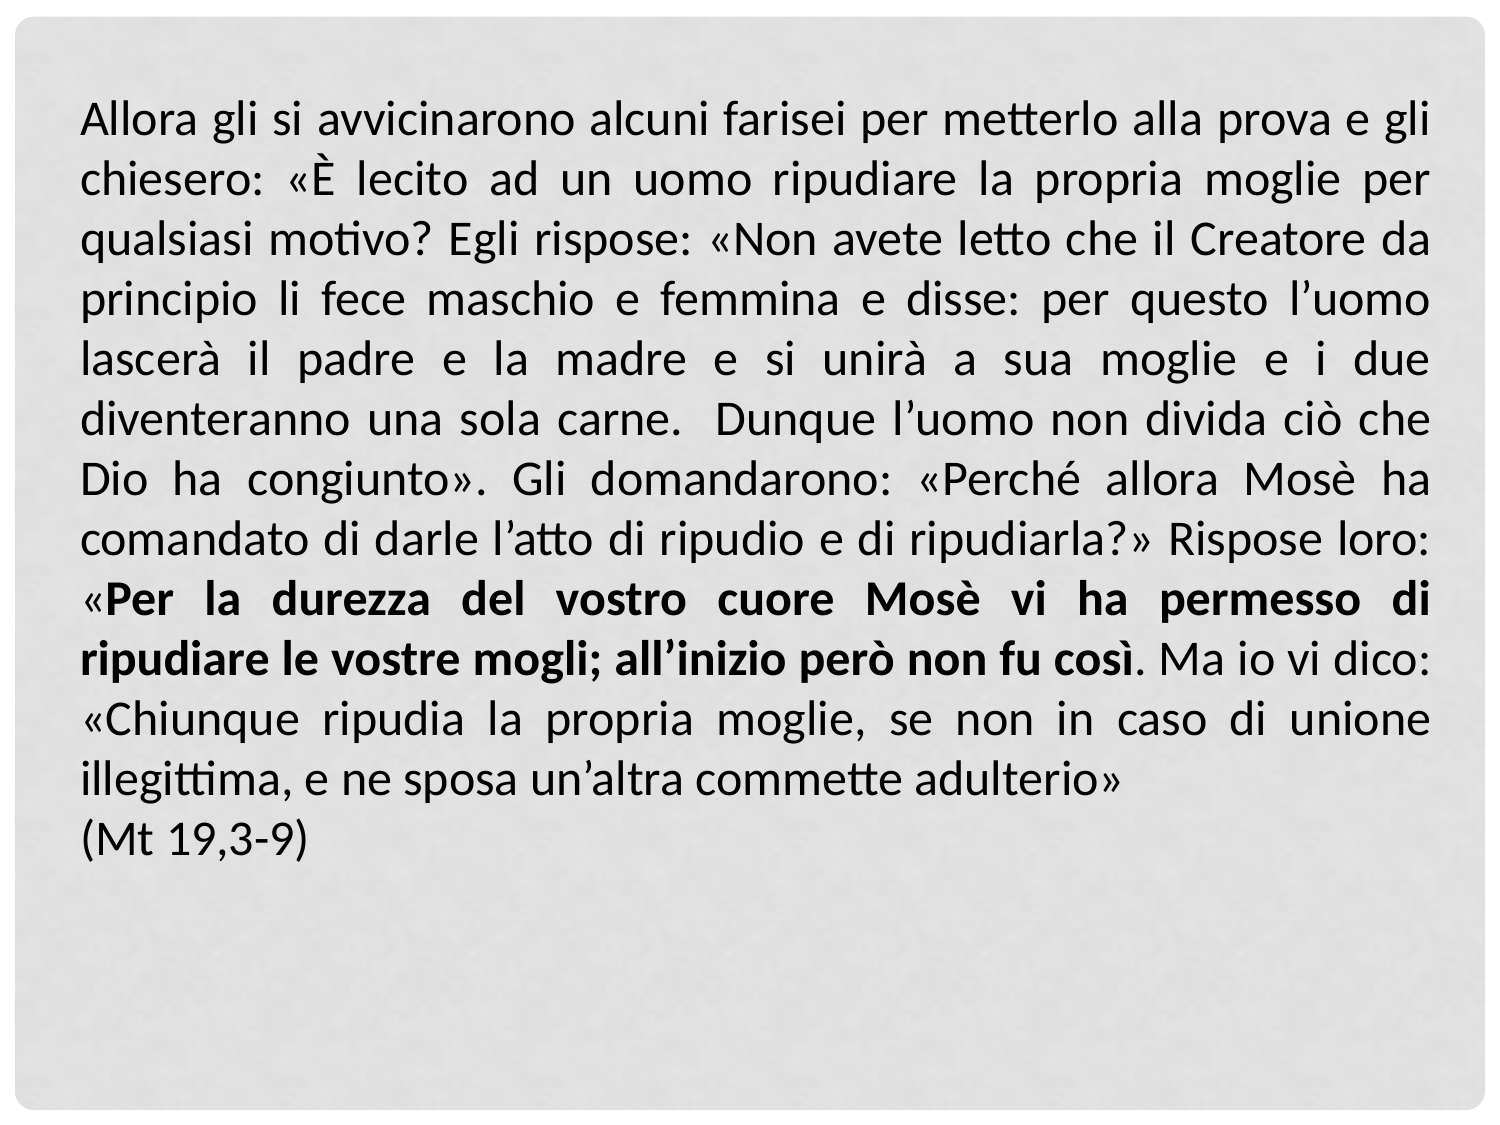

Allora gli si avvicinarono alcuni farisei per metterlo alla prova e gli chiesero: «è lecito ad un uomo ripudiare la propria moglie per qualsiasi motivo? Egli rispose: «Non avete letto che il Creatore da principio li fece maschio e femmina e disse: per questo l’uomo lascerà il padre e la madre e si unirà a sua moglie e i due diventeranno una sola carne. Dunque l’uomo non divida ciò che Dio ha congiunto». Gli domandarono: «Perché allora Mosè ha comandato di darle l’atto di ripudio e di ripudiarla?» Rispose loro: «Per la durezza del vostro cuore Mosè vi ha permesso di ripudiare le vostre mogli; all’inizio però non fu così. Ma io vi dico: «Chiunque ripudia la propria moglie, se non in caso di unione illegittima, e ne sposa un’altra commette adulterio»
(Mt 19,3-9)